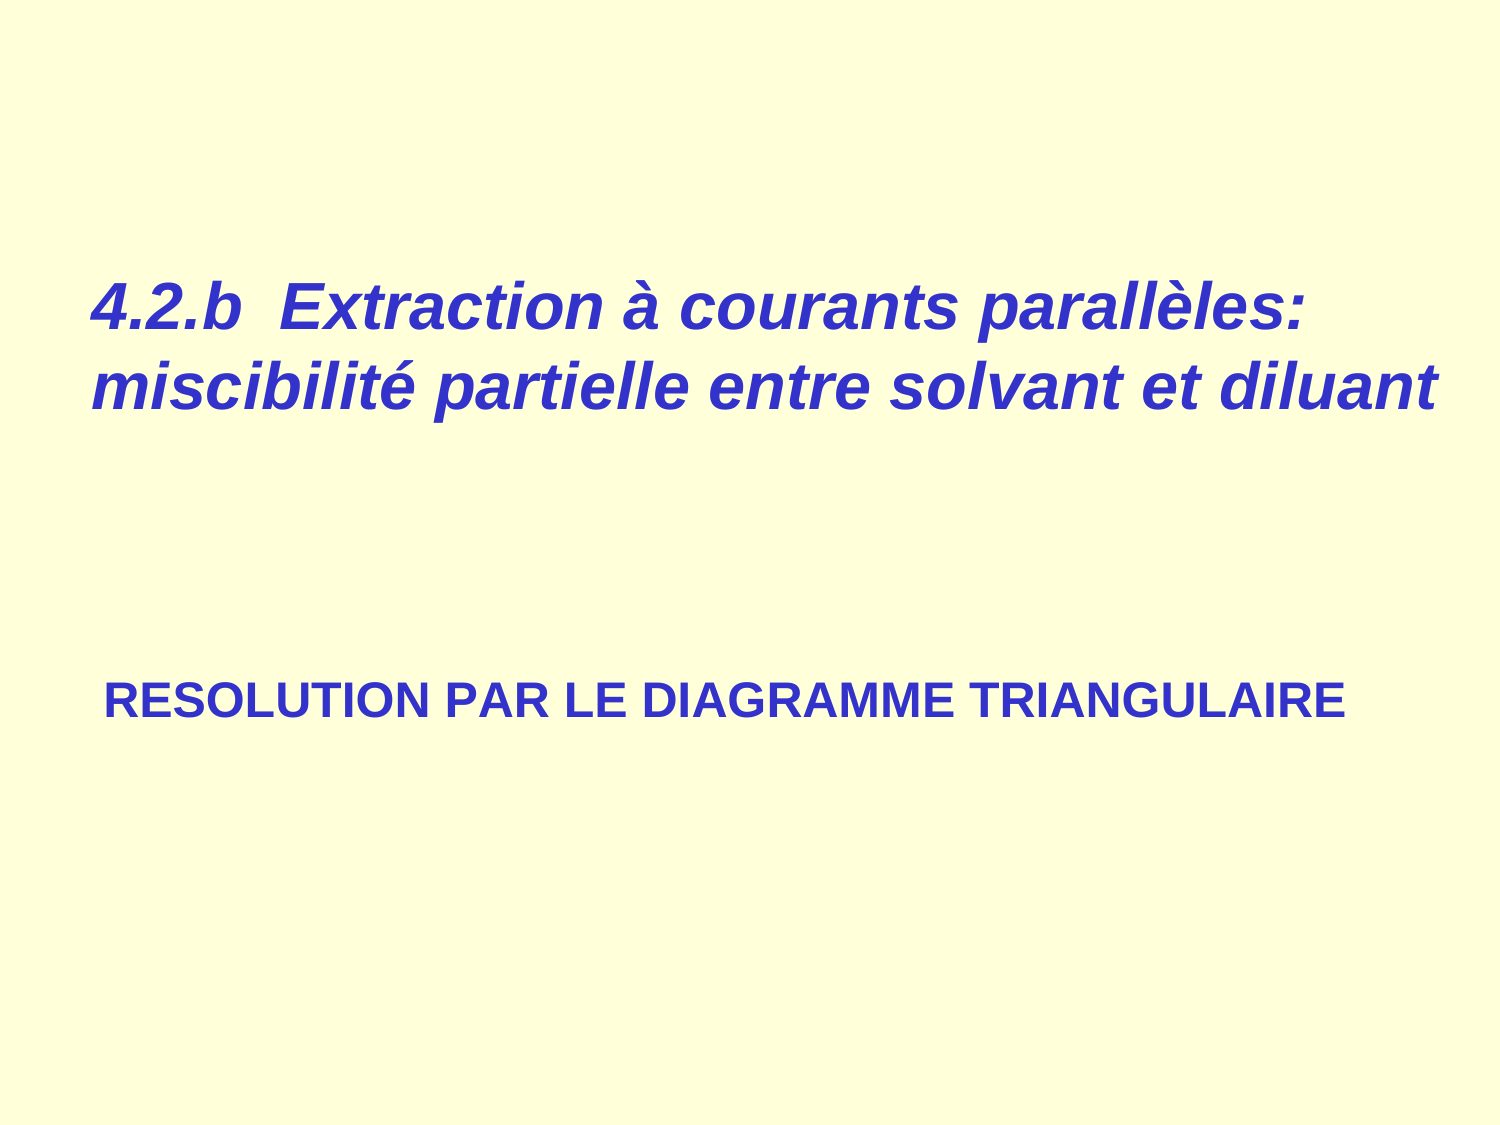

4.2.b Extraction à courants parallèles:
miscibilité partielle entre solvant et diluant
RESOLUTION PAR LE DIAGRAMME TRIANGULAIRE